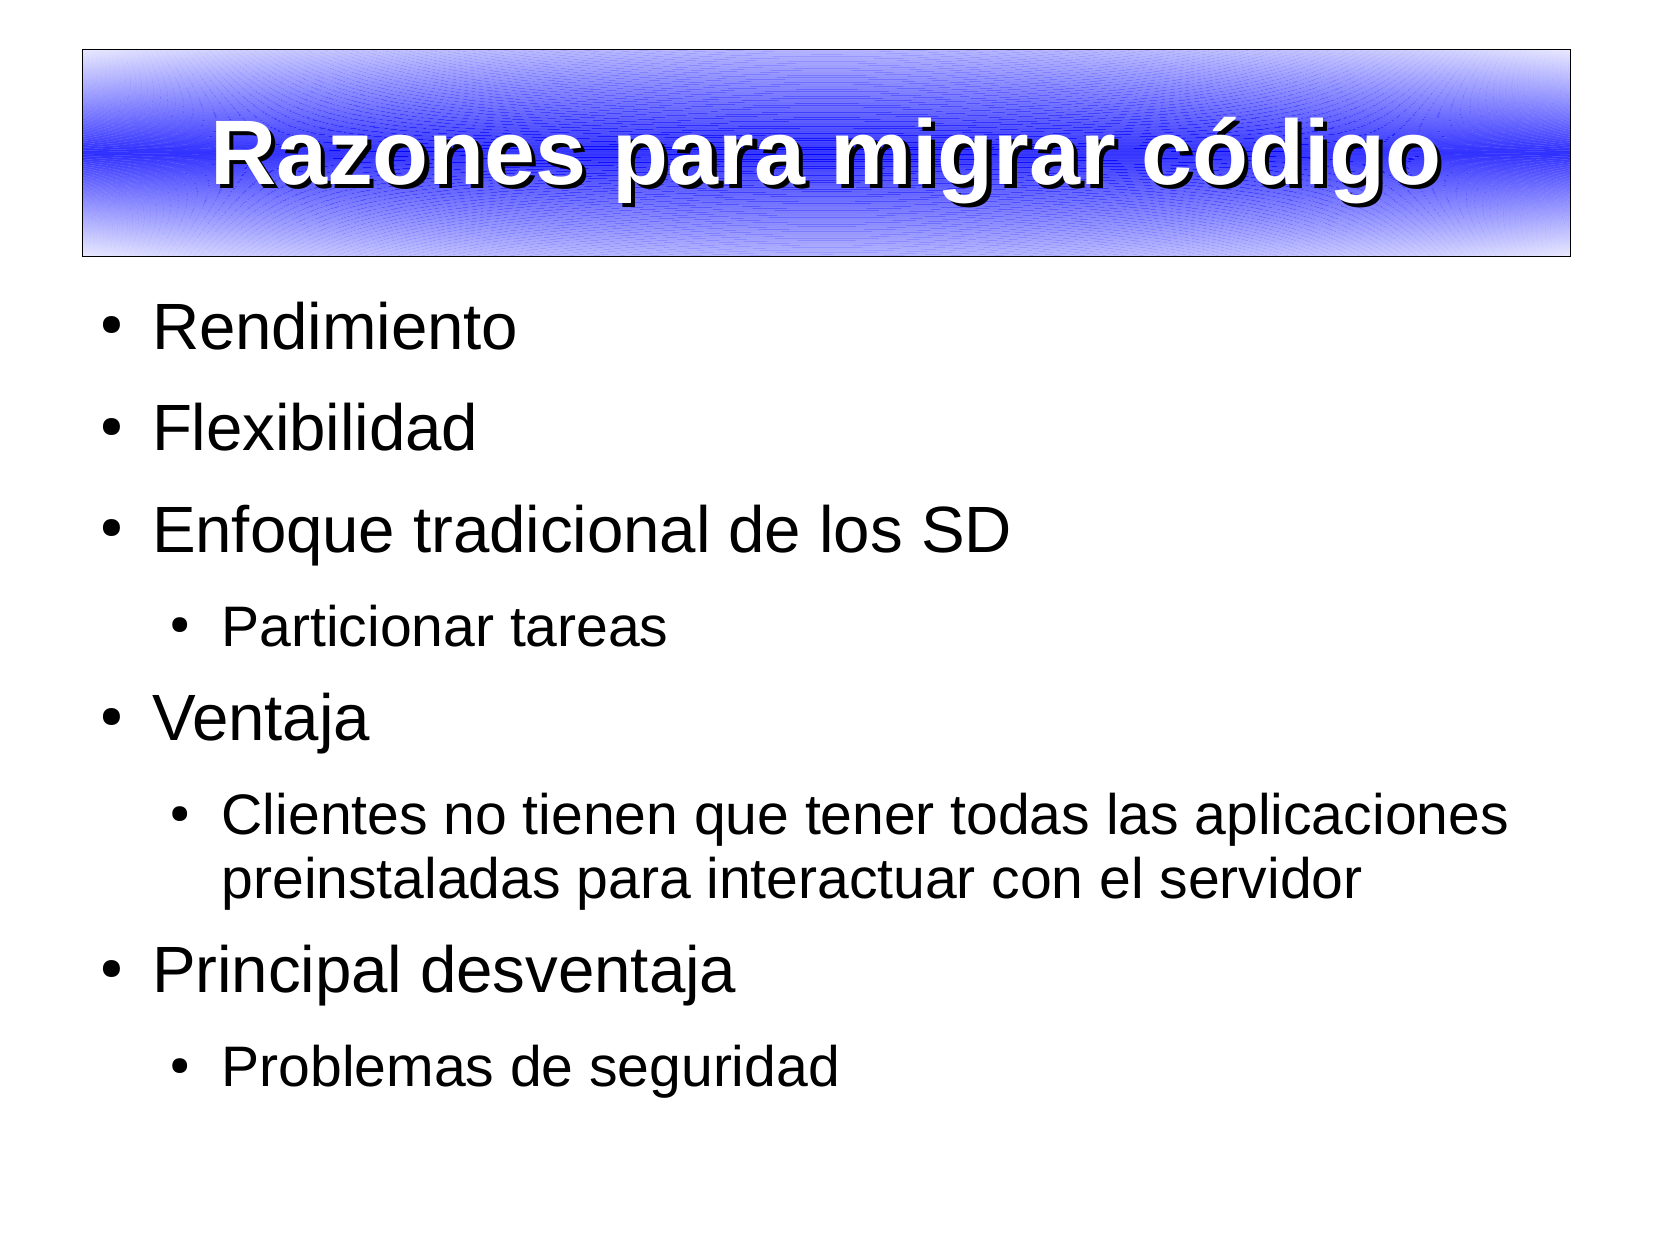

# Razones para migrar código
Rendimiento
Flexibilidad
Enfoque tradicional de los SD
Particionar tareas
Ventaja
Clientes no tienen que tener todas las aplicaciones preinstaladas para interactuar con el servidor
Principal desventaja
Problemas de seguridad